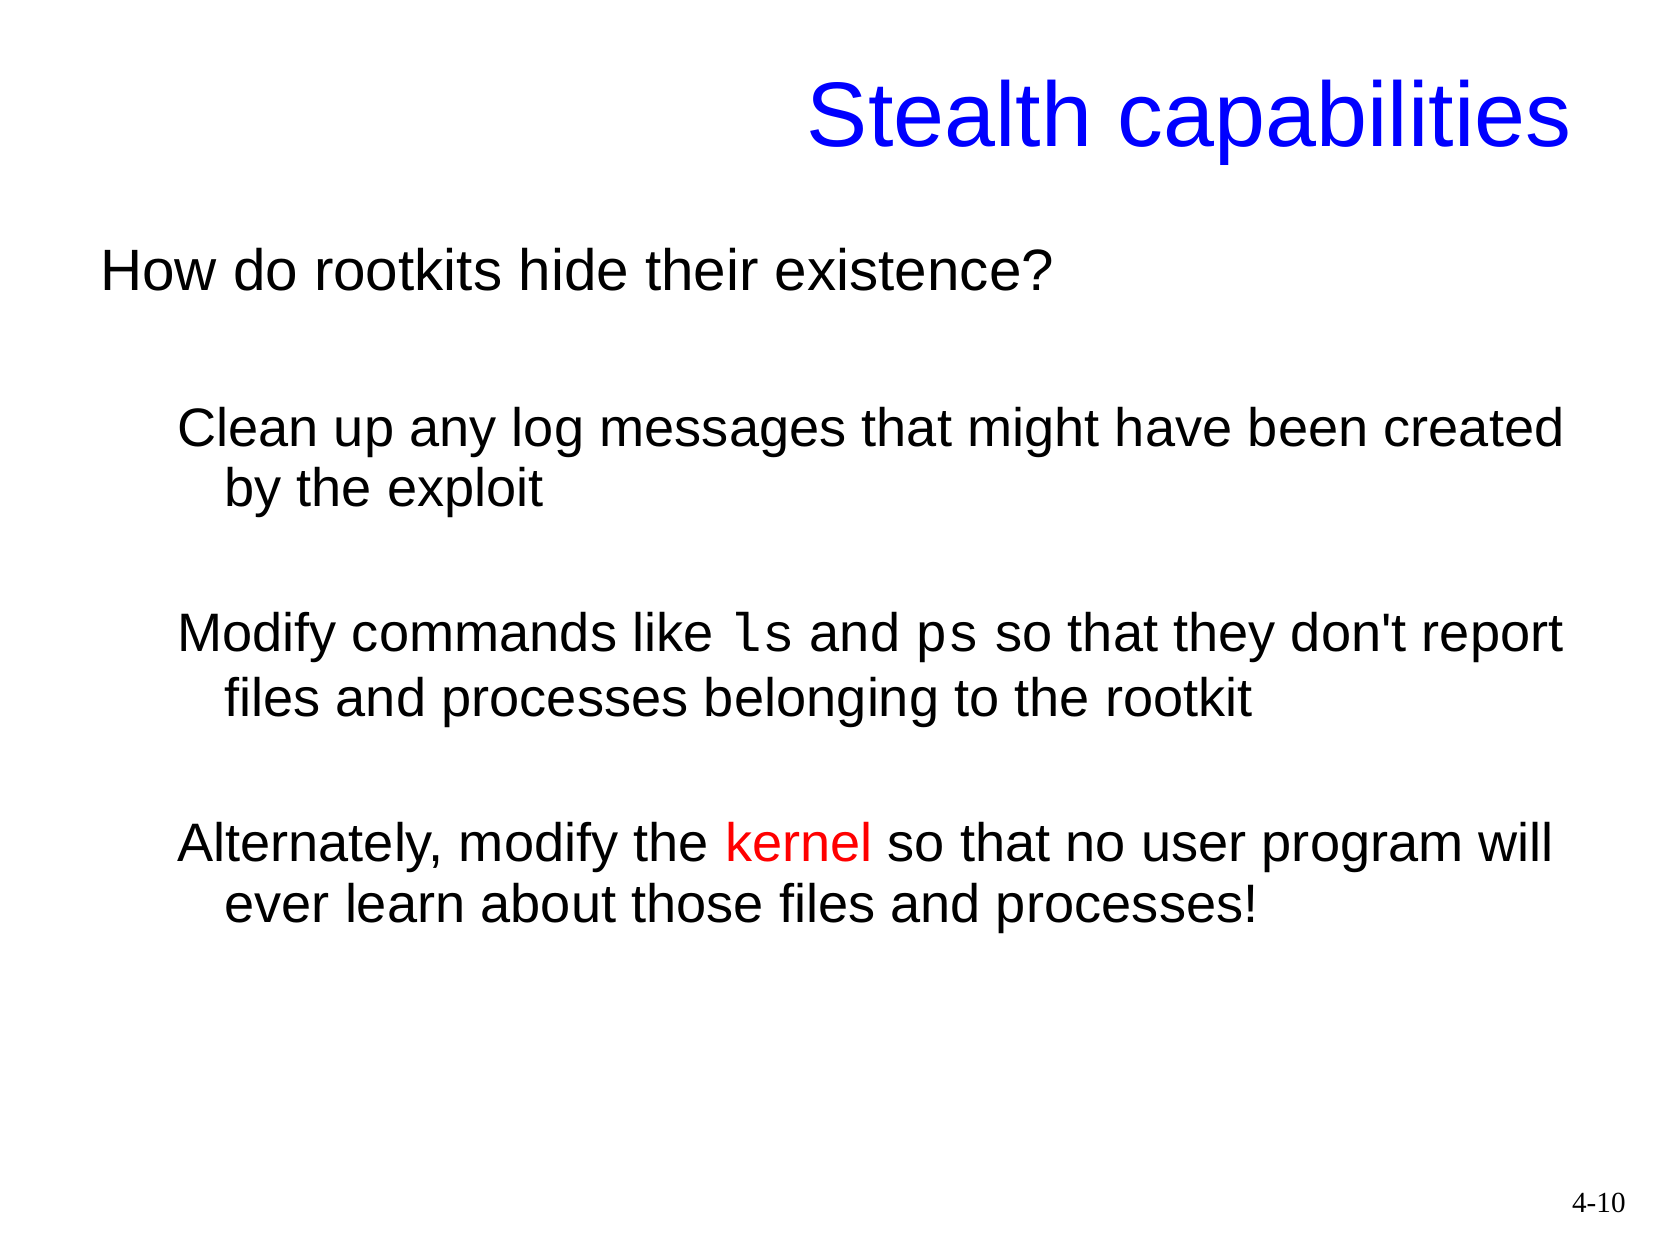

# Stealth capabilities
How do rootkits hide their existence?
Clean up any log messages that might have been created by the exploit
Modify commands like ls and ps so that they don't report files and processes belonging to the rootkit
Alternately, modify the kernel so that no user program will ever learn about those files and processes!